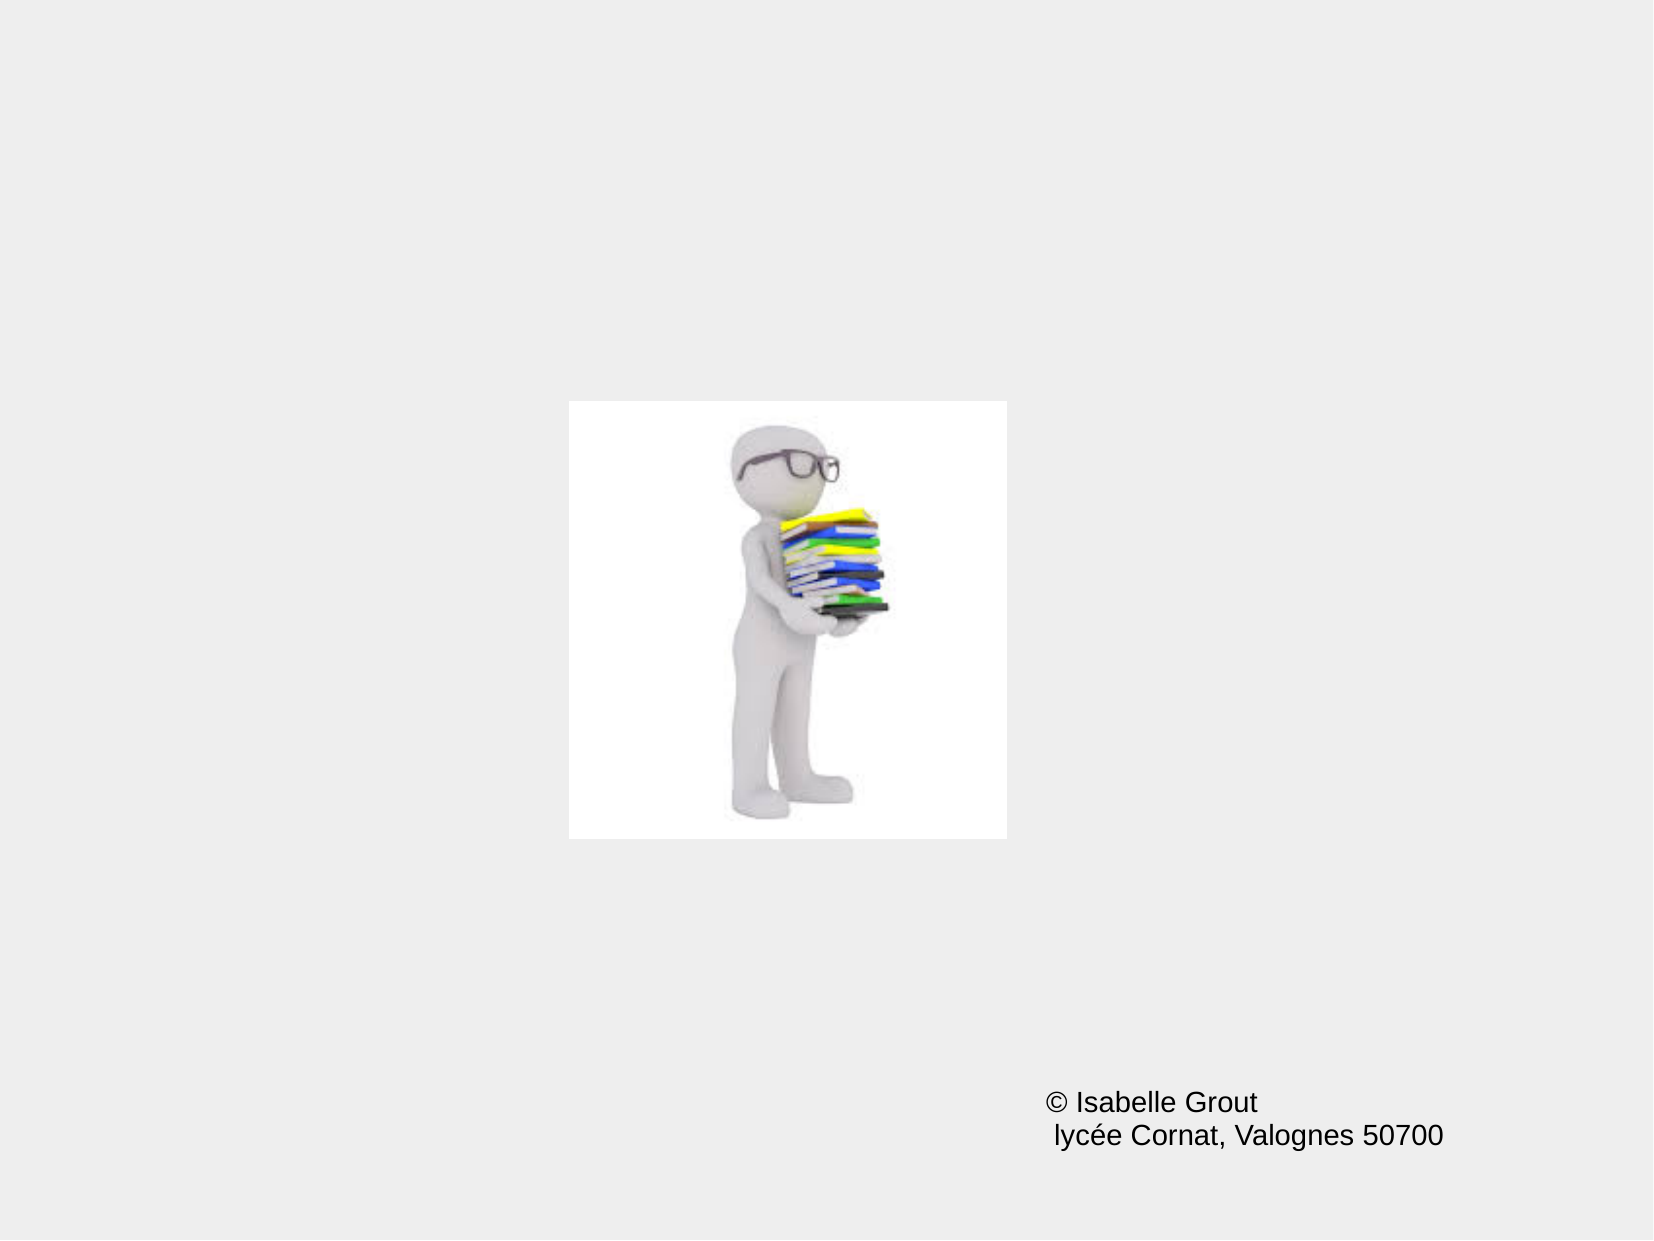

© Isabelle Grout
 lycée Cornat, Valognes 50700